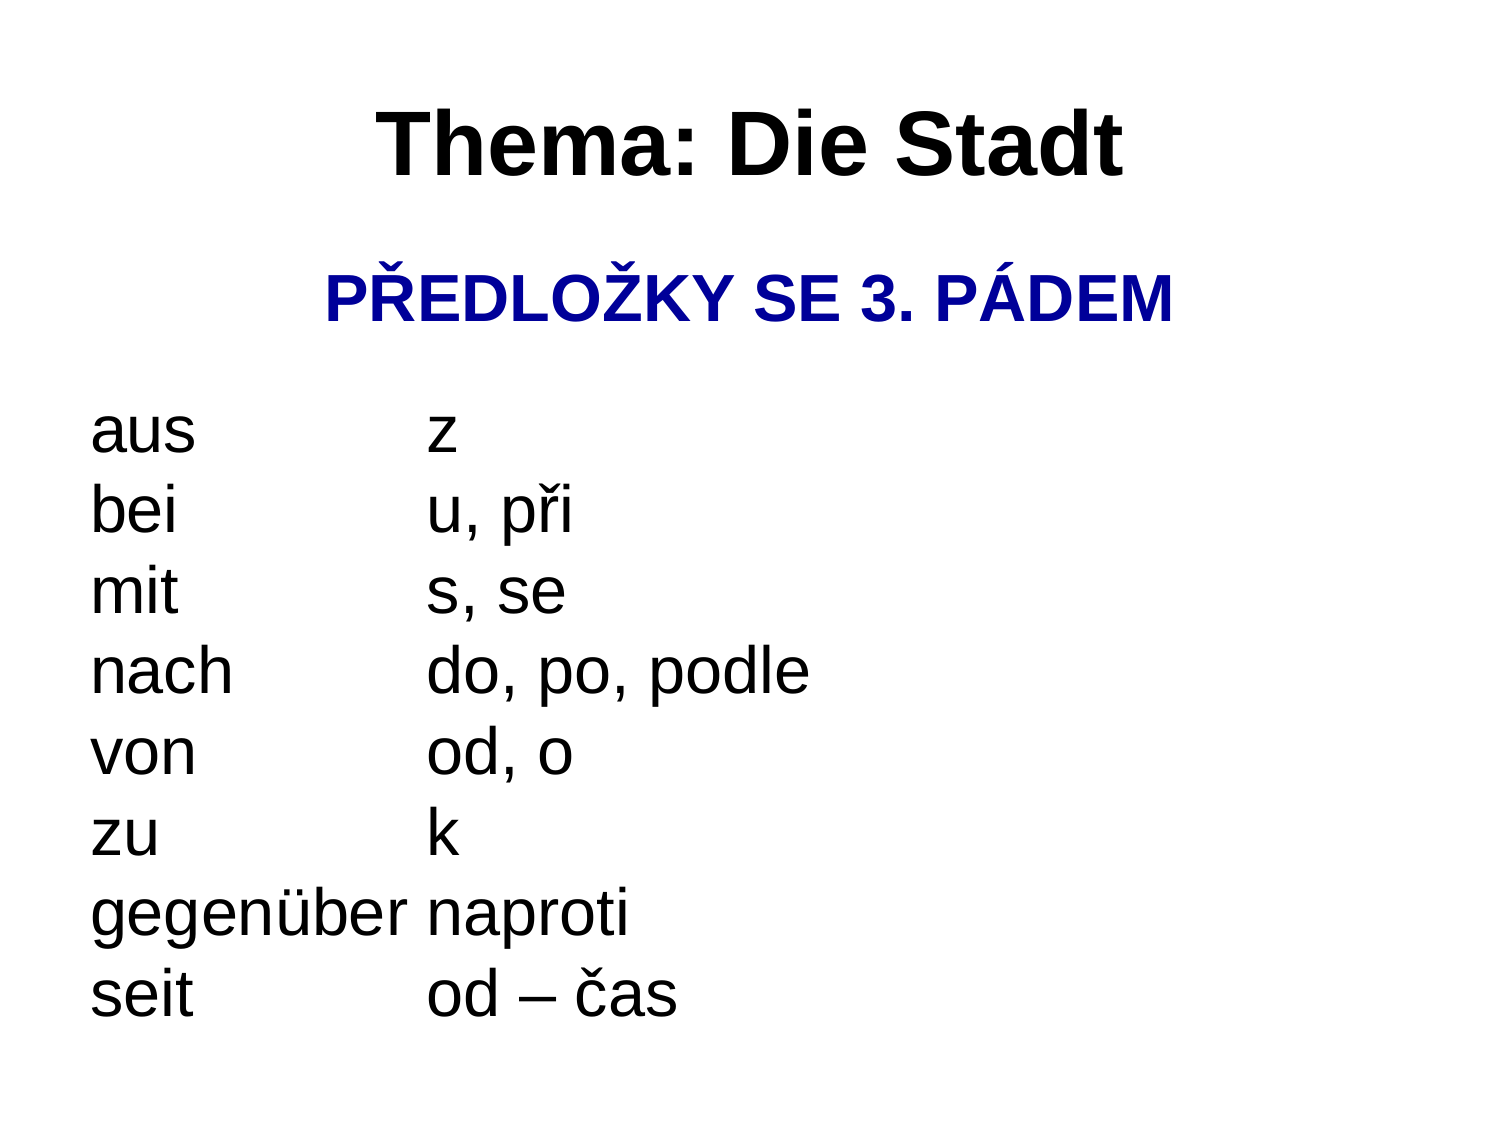

# Thema: Die Stadt
PŘEDLOŽKY SE 3. PÁDEM
aus 		 z
bei 		 u, při
mit 		 s, se
nach 	 do, po, podle
von 		 od, o
zu 		 k
gegenüber naproti
seit 		 od – čas